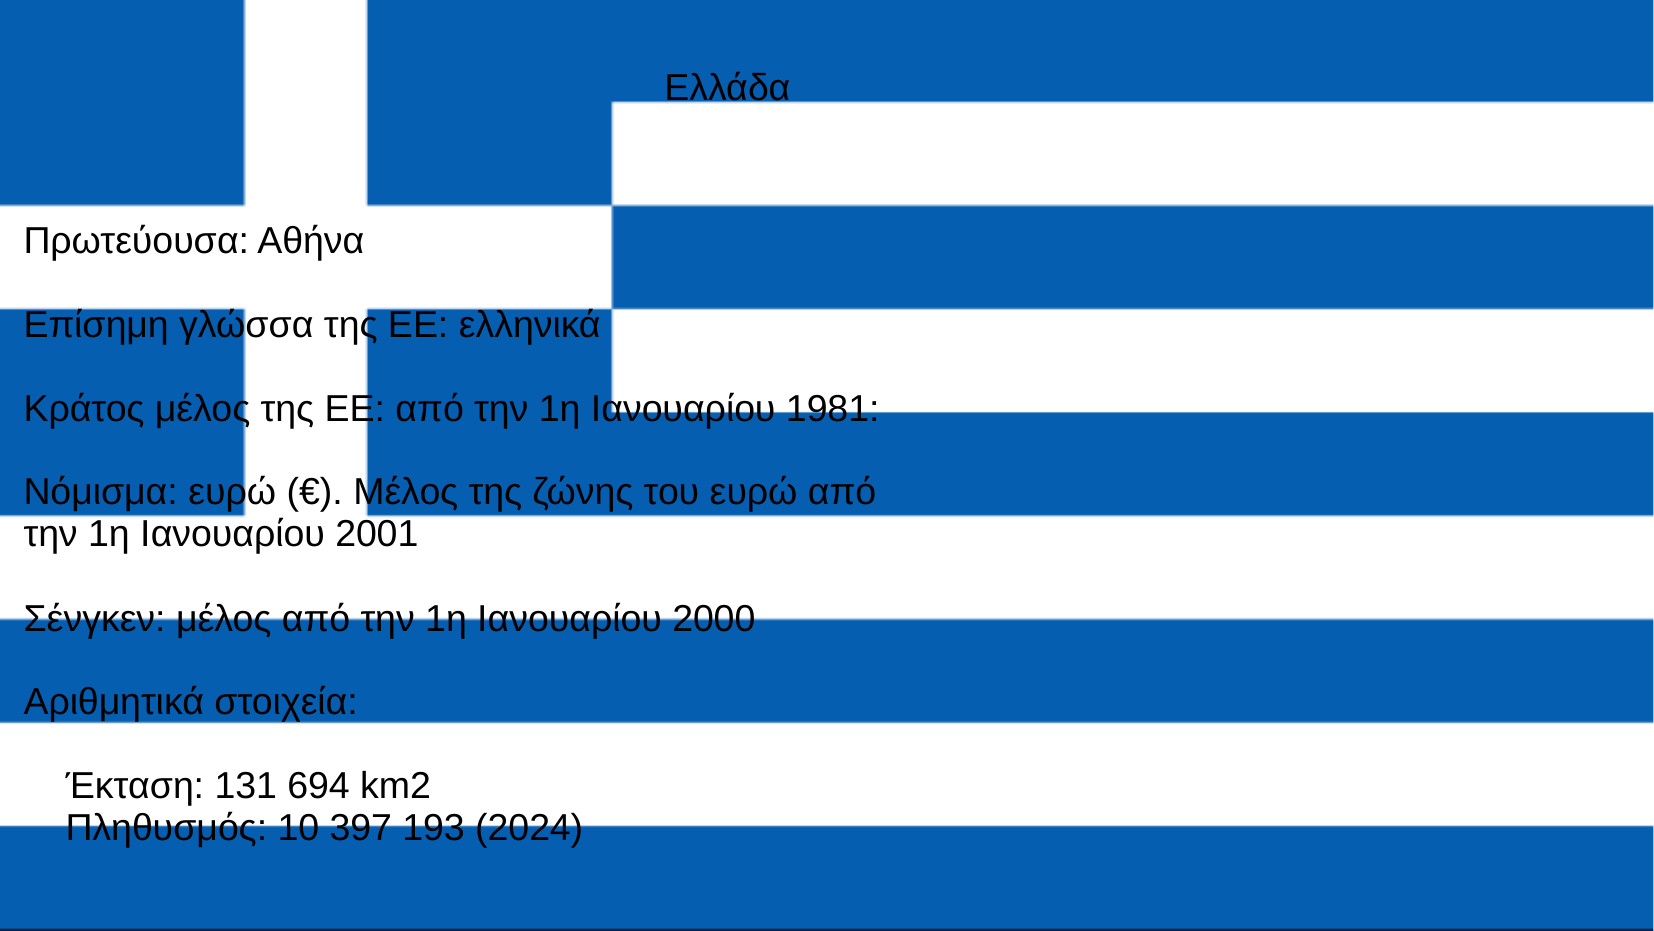

# Ελλάδα
Ελλάδα
Πρωτεύουσα: Αθήνα
Επίσημη γλώσσα της ΕΕ: ελληνικά
Κράτος μέλος της ΕΕ: από την 1η Ιανουαρίου 1981:
Νόμισμα: ευρώ (€). Μέλος της ζώνης του ευρώ από την 1η Ιανουαρίου 2001
Σένγκεν: μέλος από την 1η Ιανουαρίου 2000
Αριθμητικά στοιχεία:
 Έκταση: 131 694 km2
 Πληθυσμός: 10 397 193 (2024)